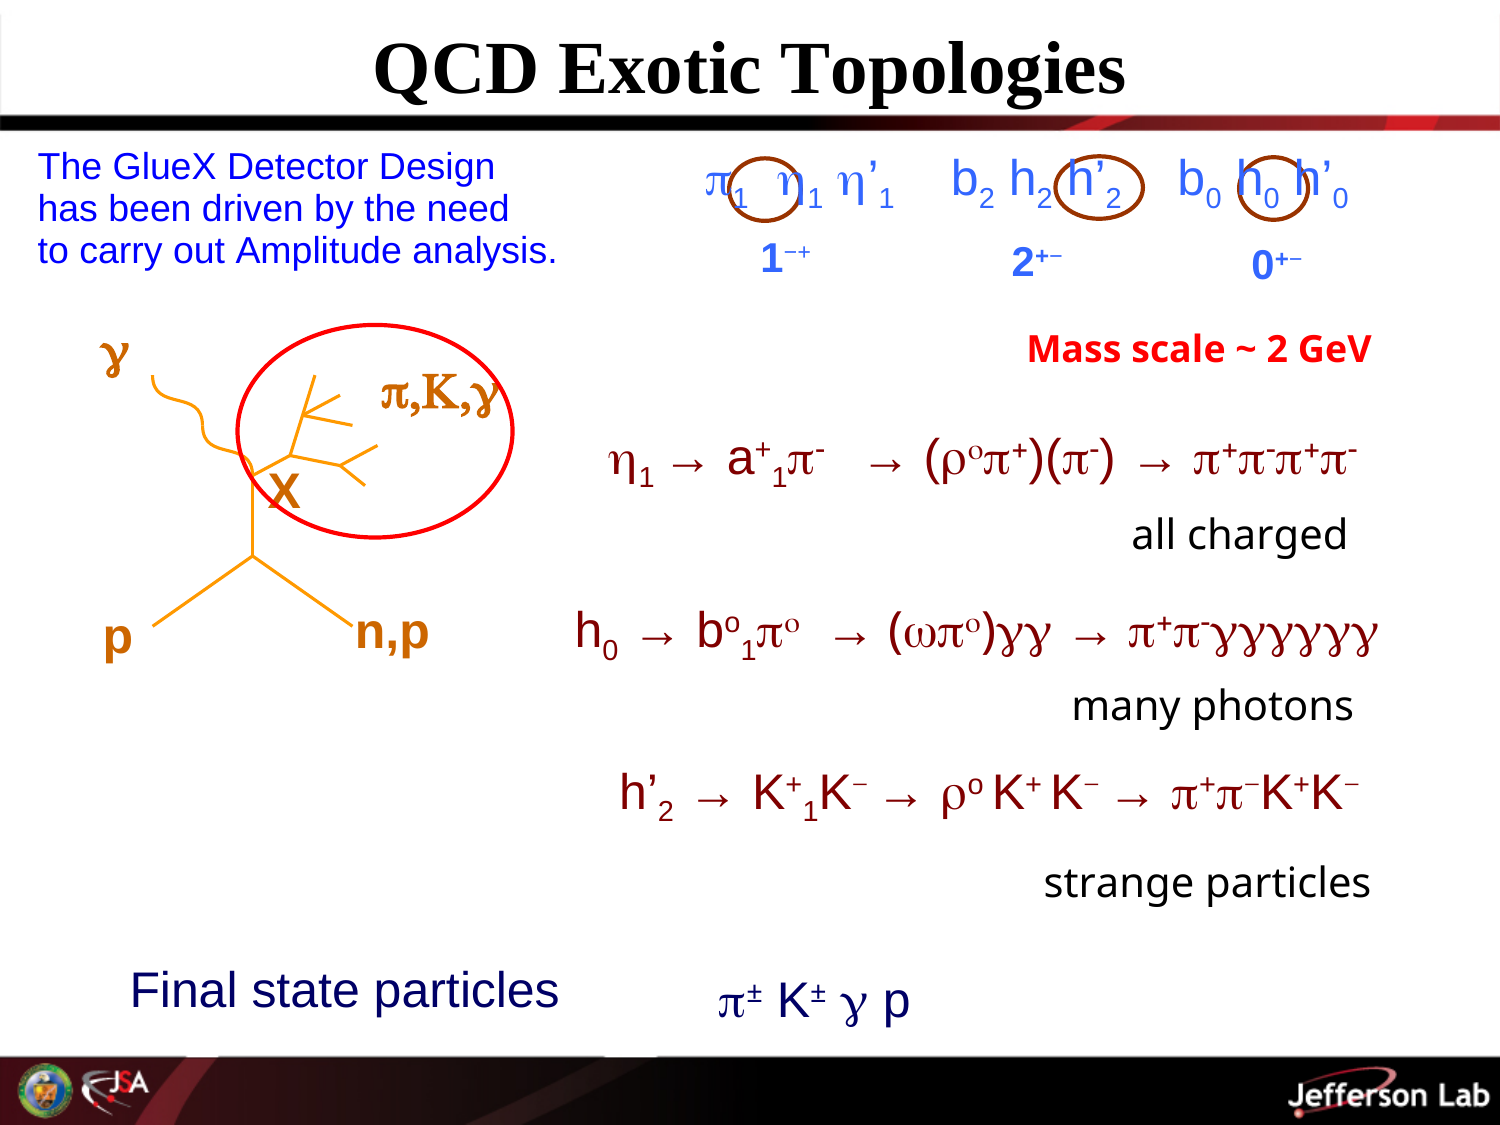

# QCD Exotic Topologies
The GlueX Detector Design
has been driven by the need
to carry out Amplitude analysis.
1 1 ’1 b2 h2 h’2 b0 h0 h’0
1−+
2+−
0+−
Mass scale ~ 2 GeV


X
n,p
p
1 → a+1 → ()() → 
all charged
h0 → bo1→ () → 
many photons
h’2 → K+1K− → o K+ K− → +−K+K−
strange particles
Final state particles
± K±  p